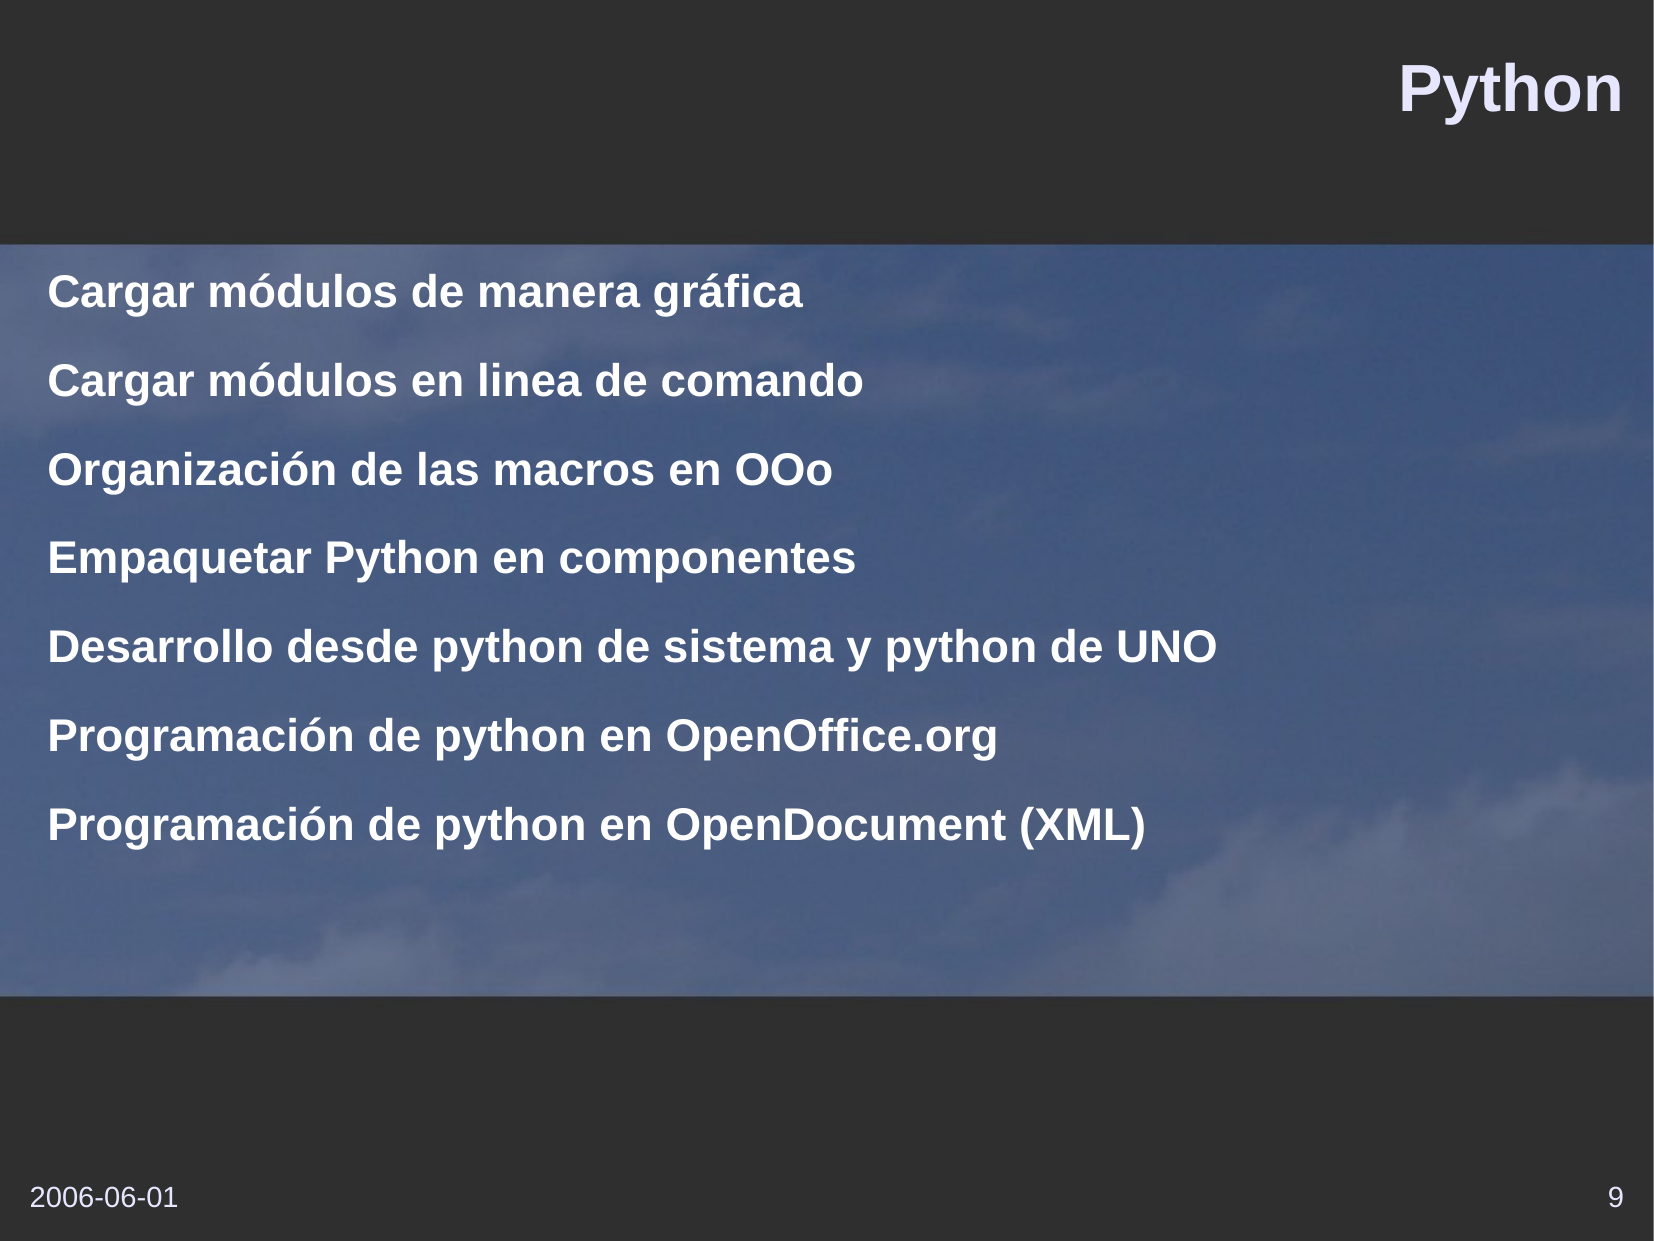

# Python
Cargar módulos de manera gráfica
Cargar módulos en linea de comando
Organización de las macros en OOo
Empaquetar Python en componentes
Desarrollo desde python de sistema y python de UNO
Programación de python en OpenOffice.org
Programación de python en OpenDocument (XML)
2006-06-01
9